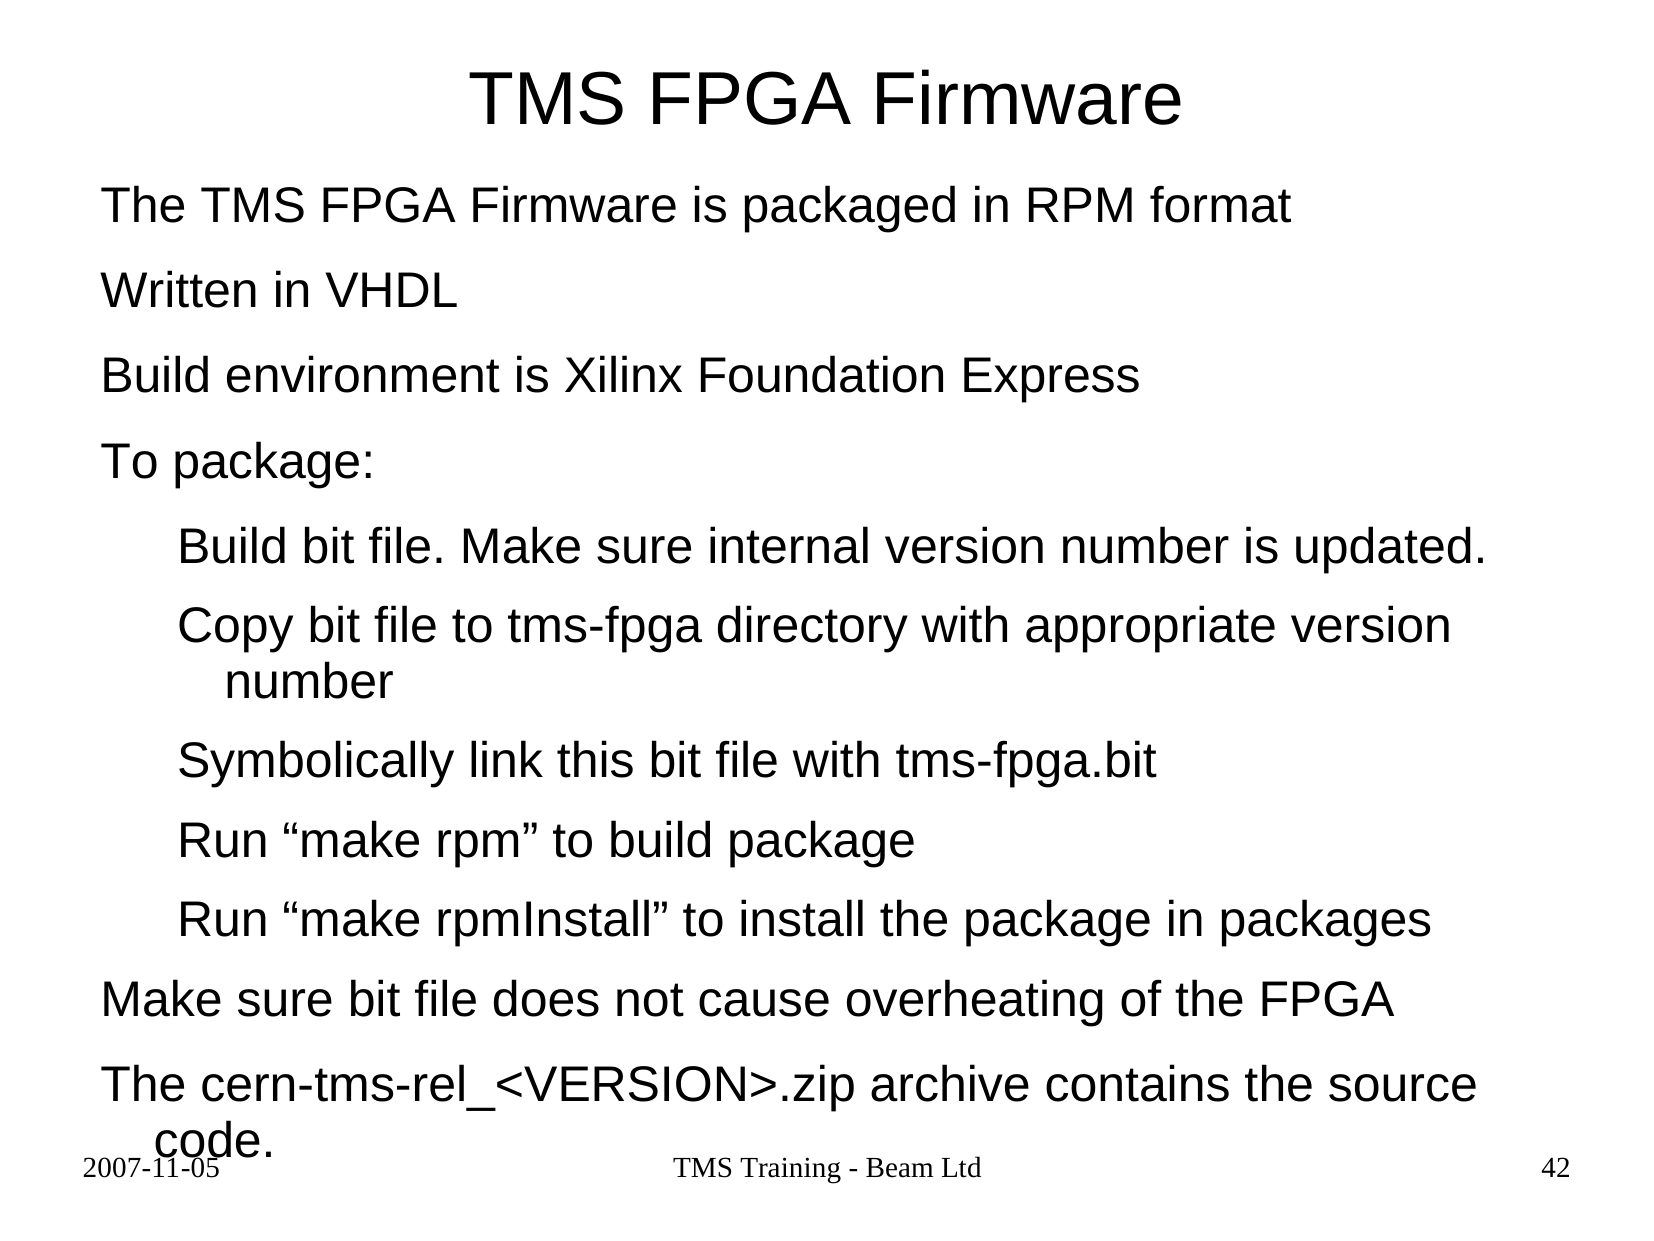

# TMS FPGA Firmware
The TMS FPGA Firmware is packaged in RPM format
Written in VHDL
Build environment is Xilinx Foundation Express
To package:
Build bit file. Make sure internal version number is updated.
Copy bit file to tms-fpga directory with appropriate version number
Symbolically link this bit file with tms-fpga.bit
Run “make rpm” to build package
Run “make rpmInstall” to install the package in packages
Make sure bit file does not cause overheating of the FPGA
The cern-tms-rel_<VERSION>.zip archive contains the source code.
42